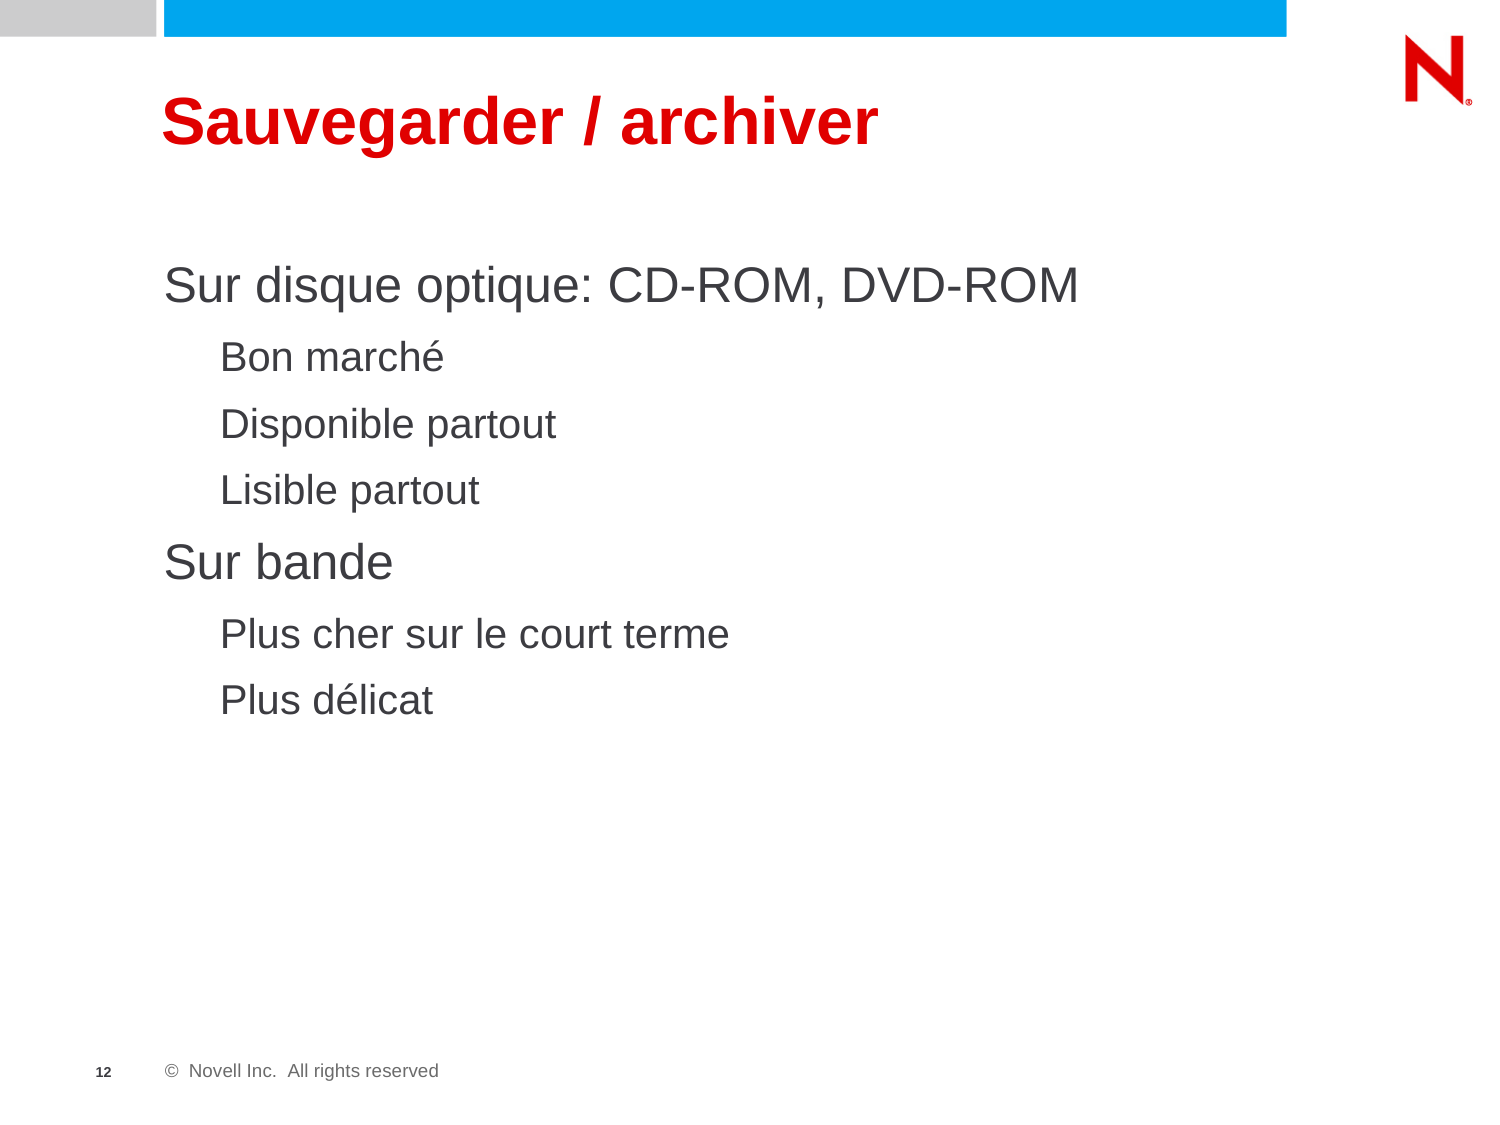

# Sauvegarder / archiver
Sur disque optique: CD-ROM, DVD-ROM
Bon marché
Disponible partout
Lisible partout
Sur bande
Plus cher sur le court terme
Plus délicat